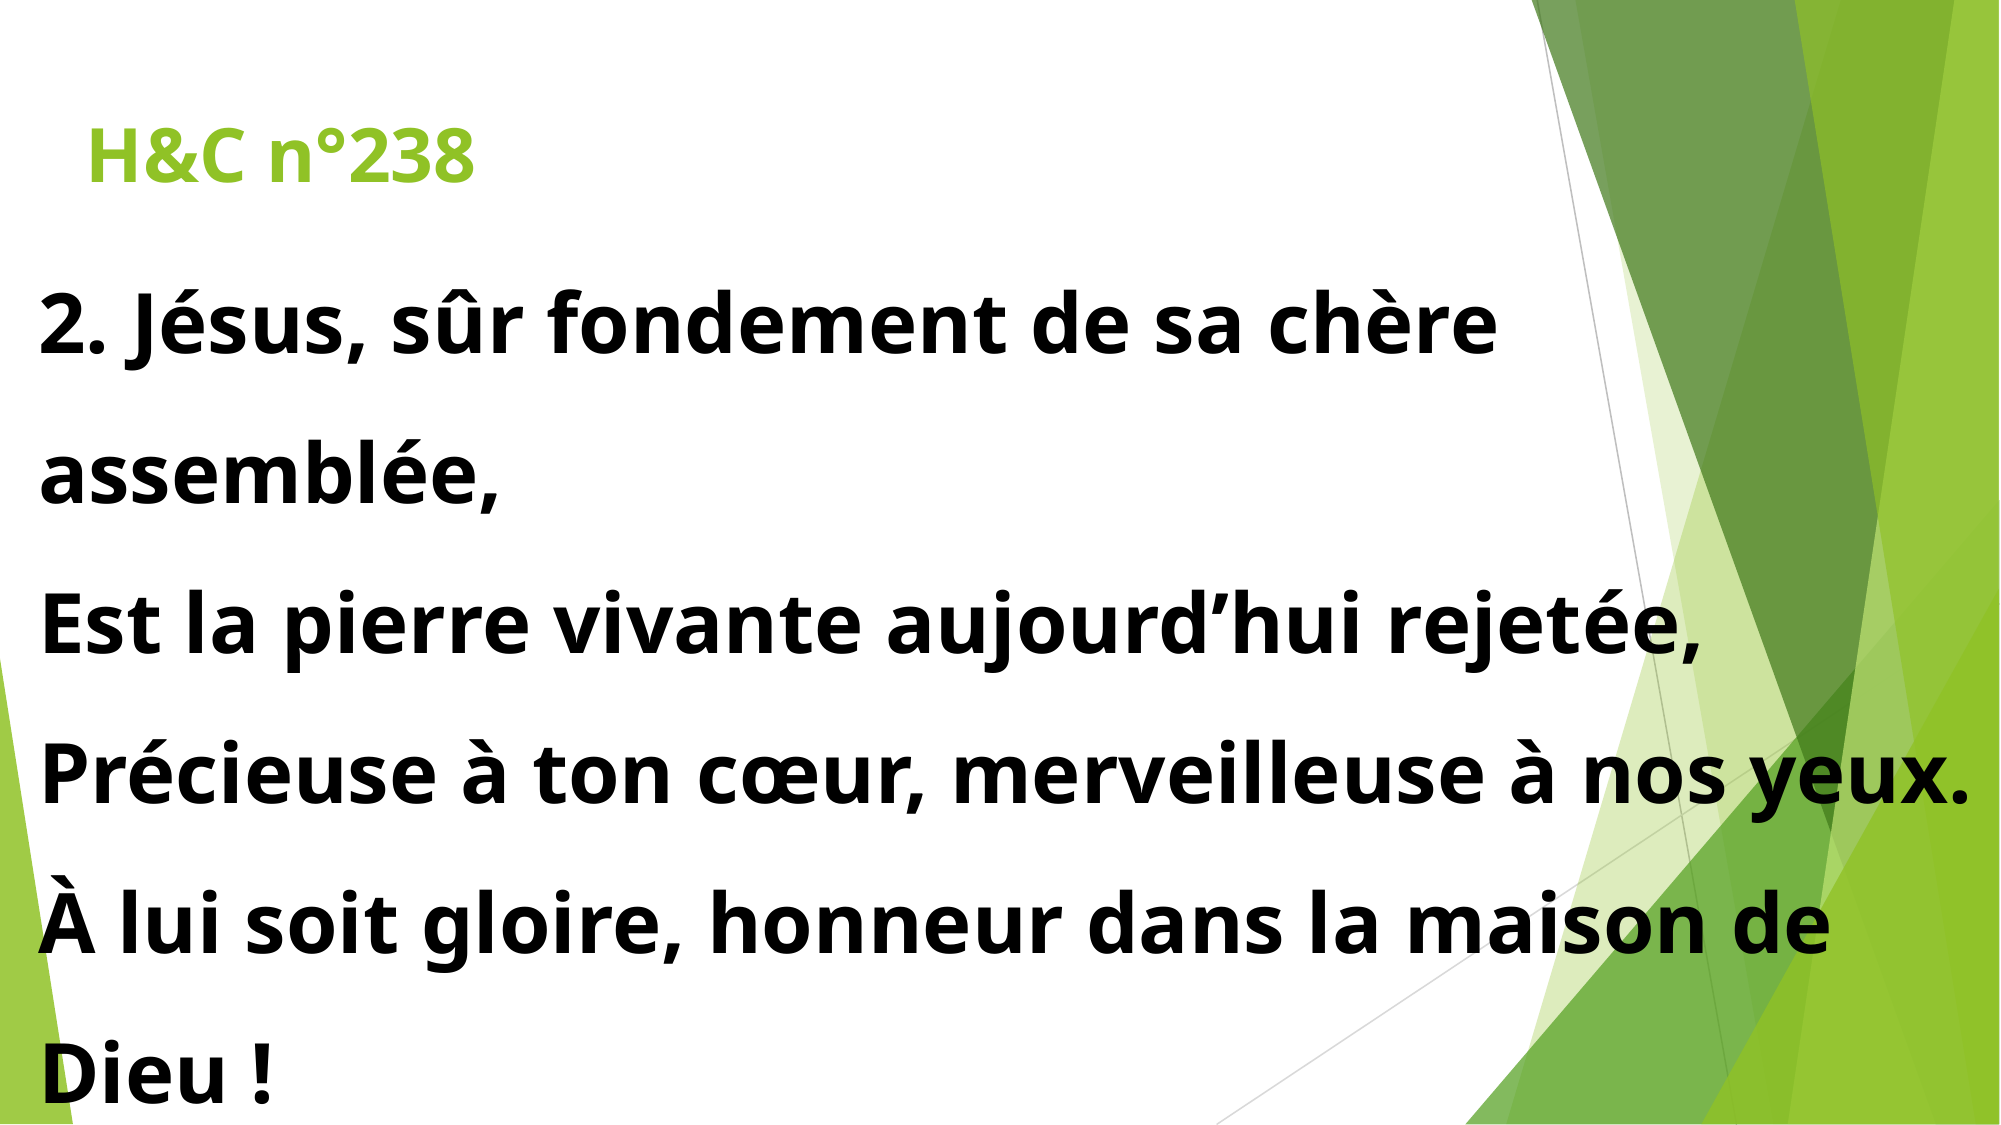

H&C n°238
2. Jésus, sûr fondement de sa chère assemblée,
Est la pierre vivante aujourd’hui rejetée,
Précieuse à ton cœur, merveilleuse à nos yeux.
À lui soit gloire, honneur dans la maison de Dieu !